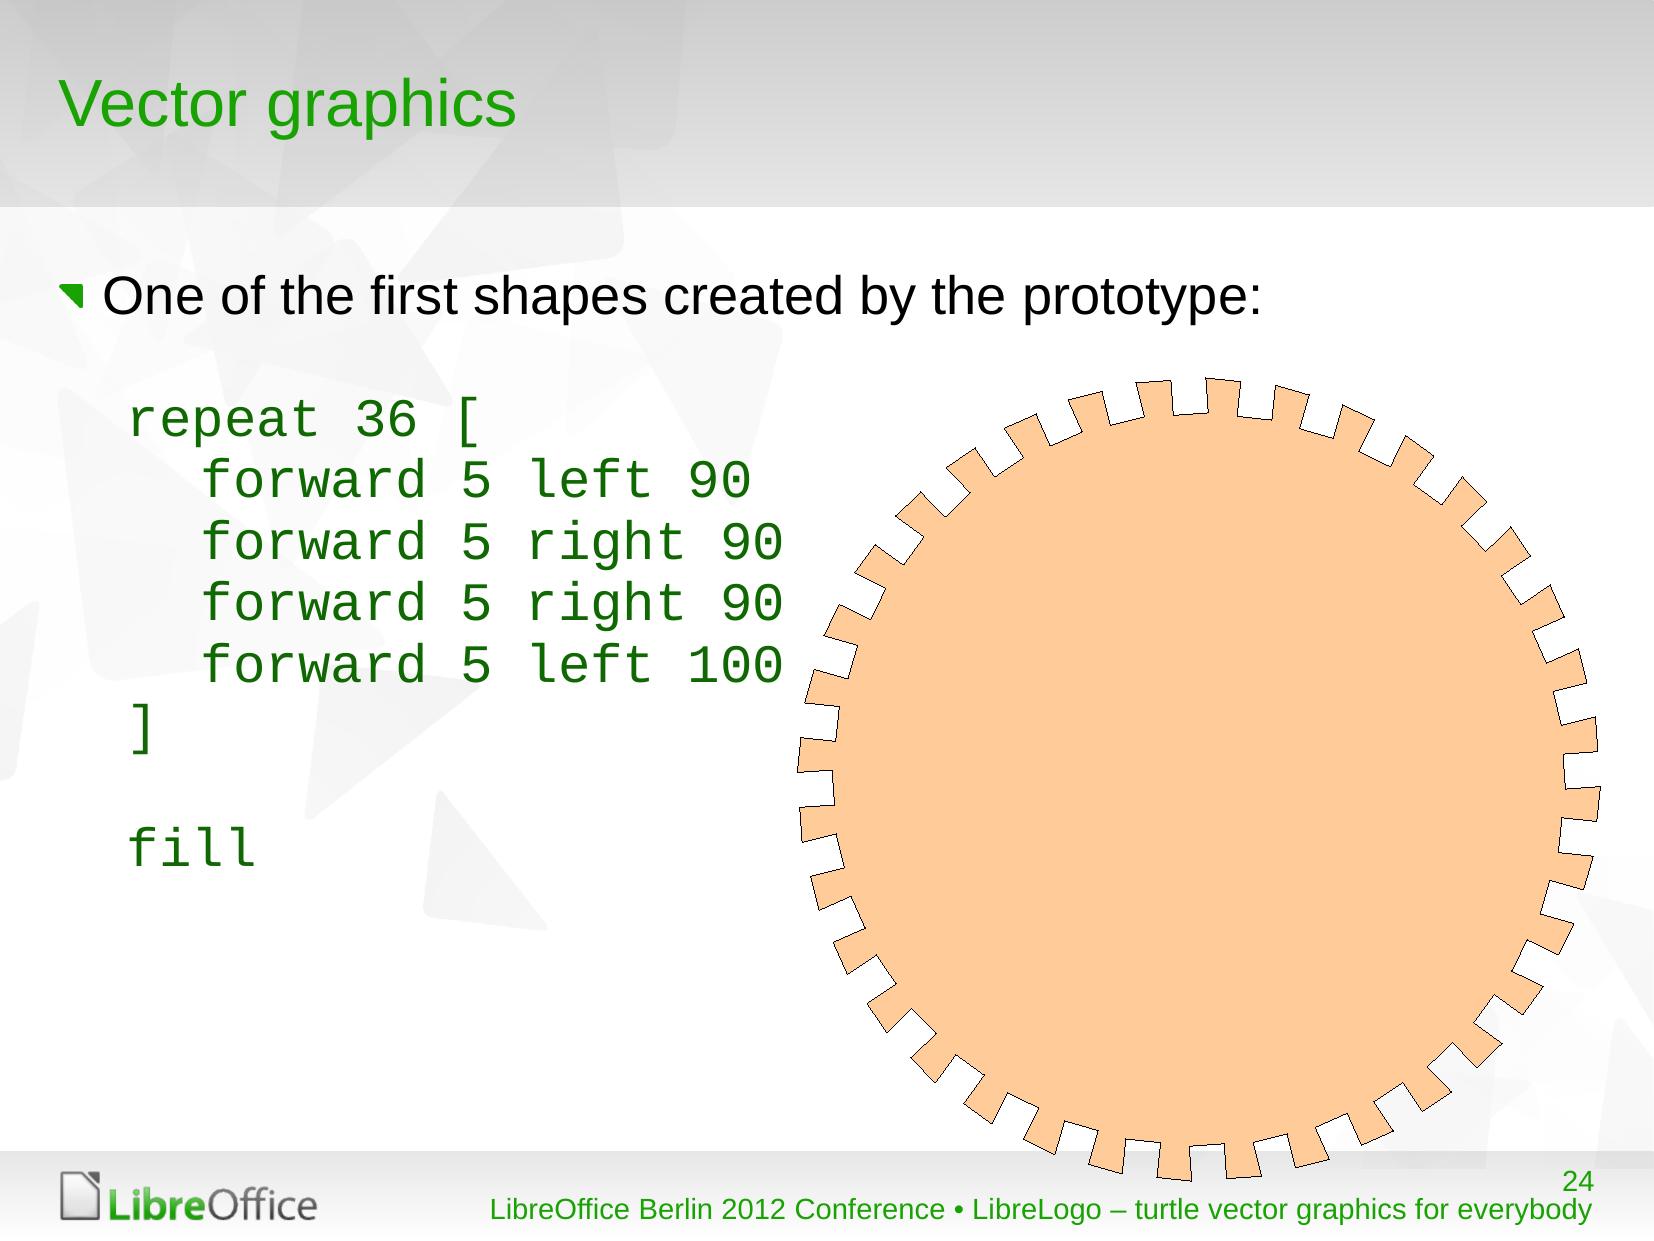

# Vector graphics
One of the first shapes created by the prototype:
repeat 36 [
	forward 5 left 90
	forward 5 right 90
	forward 5 right 90
	forward 5 left 100
]
fill
24
LibreOffice Berlin 2012 Conference • LibreLogo – turtle vector graphics for everybody